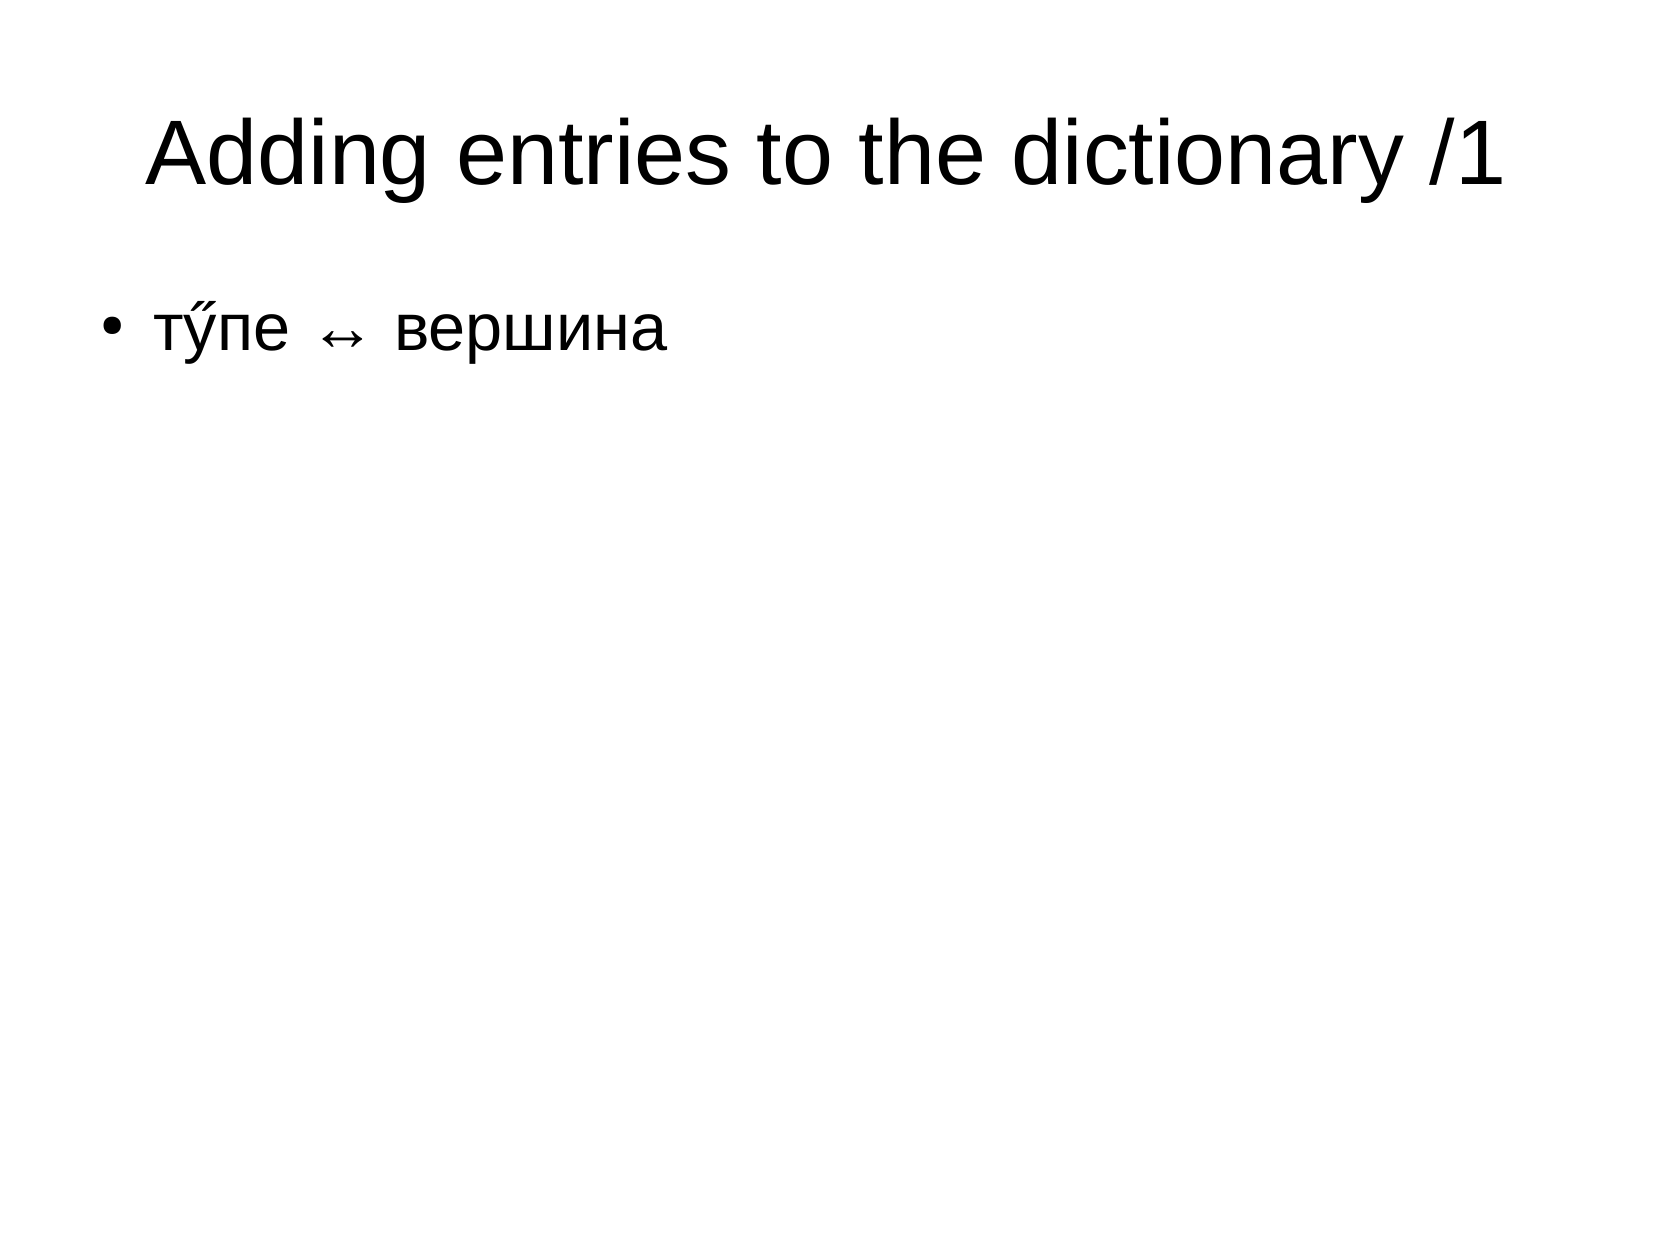

# Adding entries to the dictionary /1
тӳпе ↔ вершина